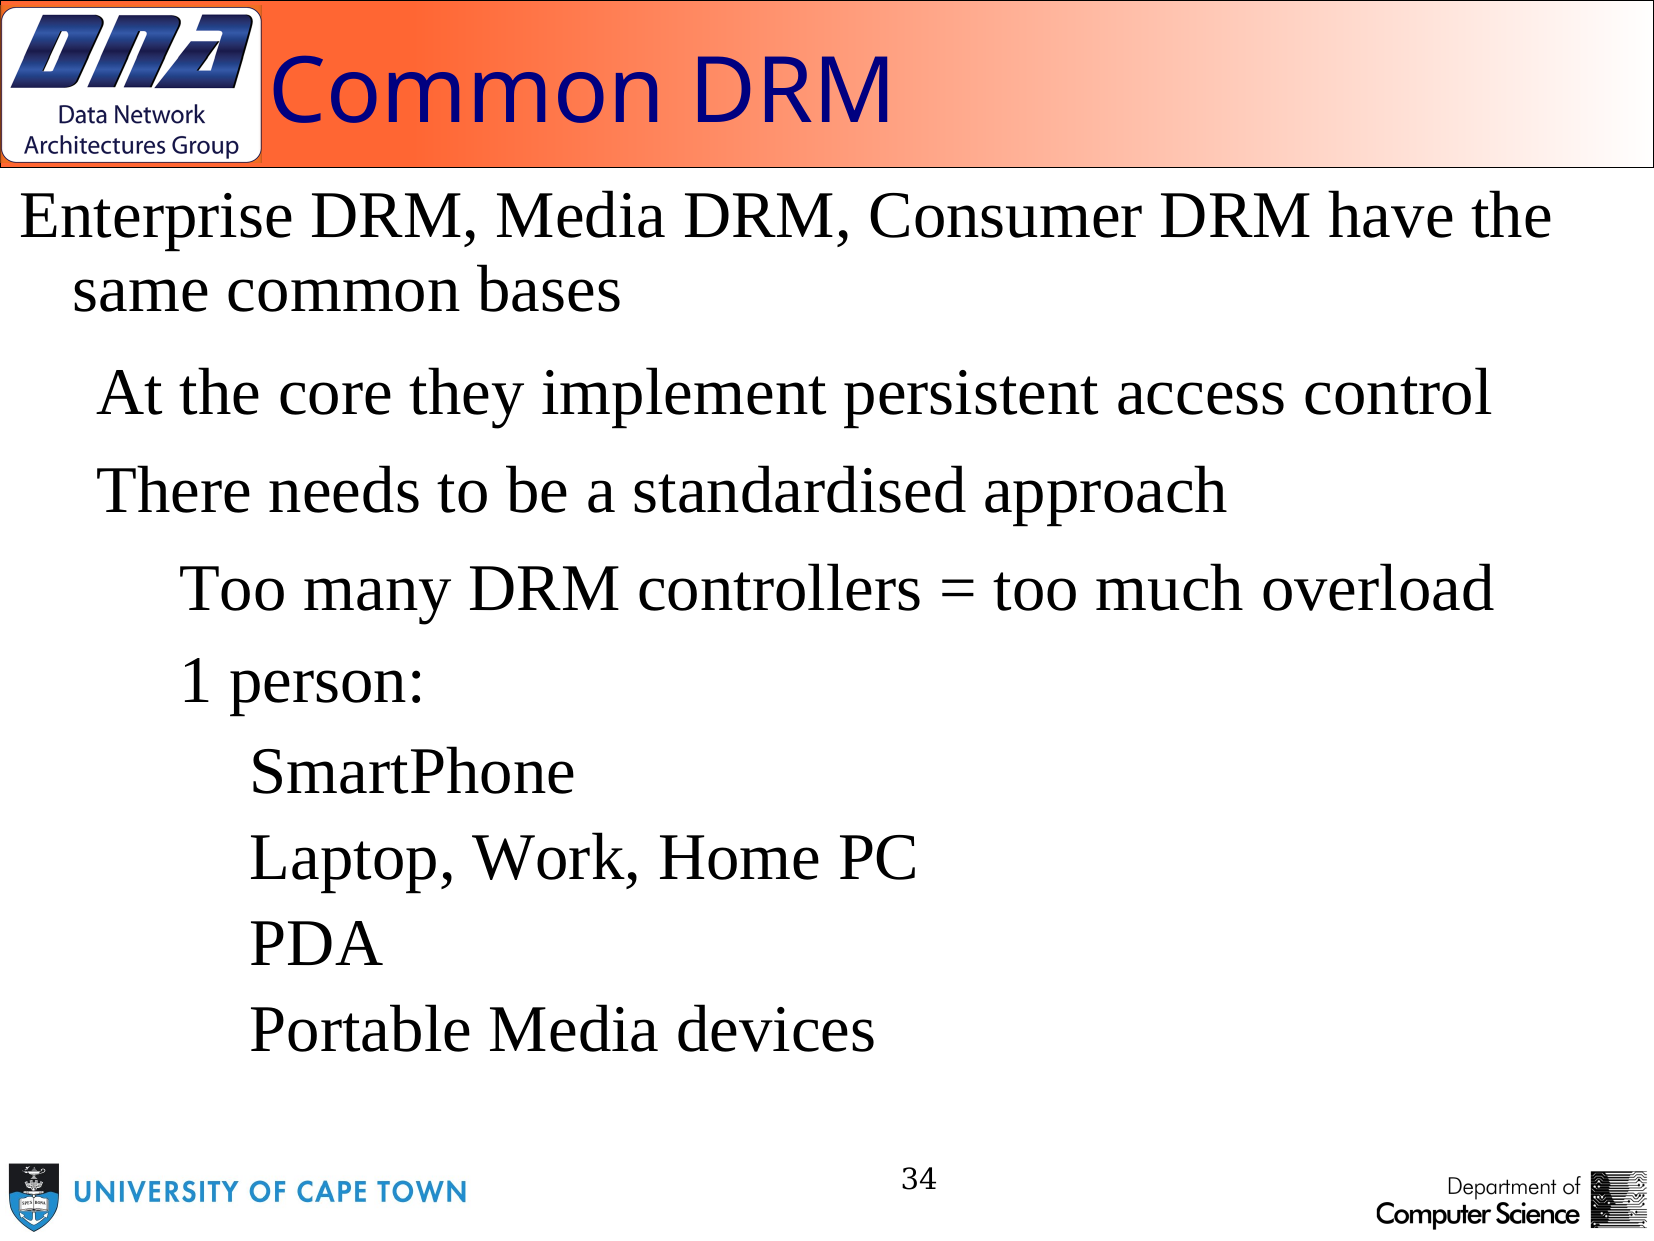

# Common DRM
Enterprise DRM, Media DRM, Consumer DRM have the same common bases
At the core they implement persistent access control
There needs to be a standardised approach
Too many DRM controllers = too much overload
1 person:
SmartPhone
Laptop, Work, Home PC
PDA
Portable Media devices
34